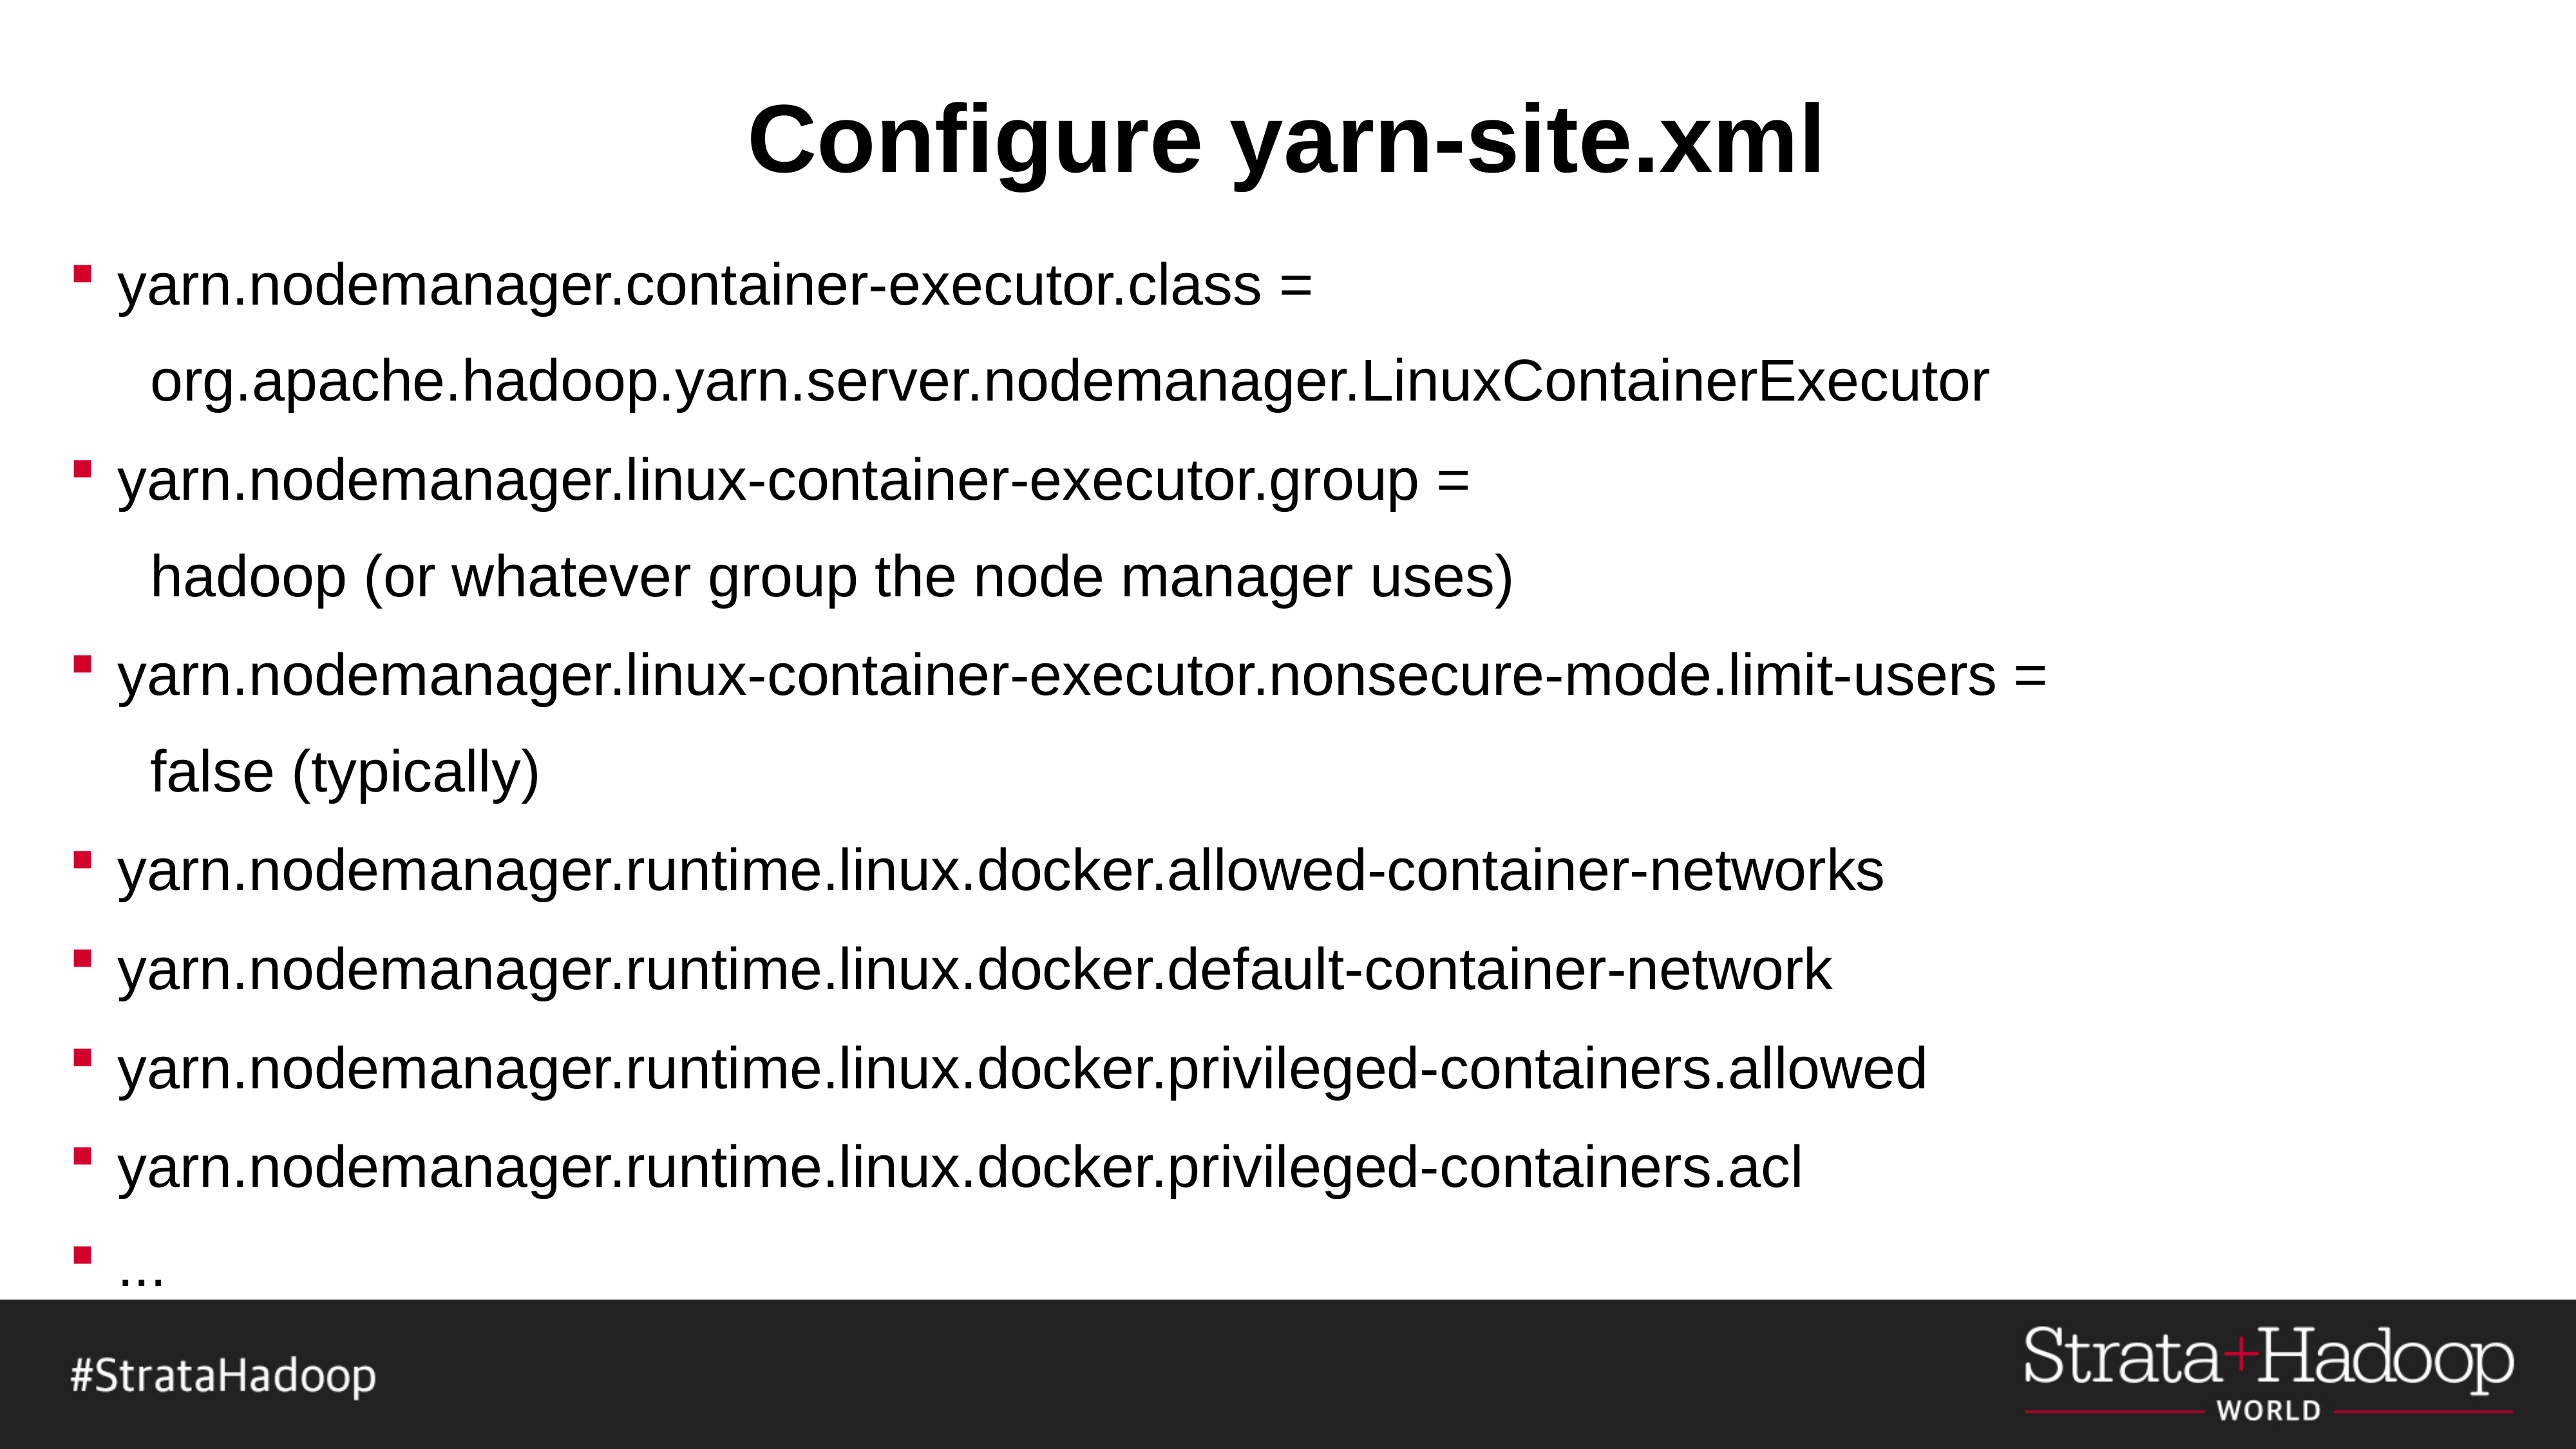

# Configure yarn-site.xml
yarn.nodemanager.container-executor.class =
org.apache.hadoop.yarn.server.nodemanager.LinuxContainerExecutor
yarn.nodemanager.linux-container-executor.group =
hadoop (or whatever group the node manager uses)
yarn.nodemanager.linux-container-executor.nonsecure-mode.limit-users =
false (typically)
yarn.nodemanager.runtime.linux.docker.allowed-container-networks
yarn.nodemanager.runtime.linux.docker.default-container-network
yarn.nodemanager.runtime.linux.docker.privileged-containers.allowed
yarn.nodemanager.runtime.linux.docker.privileged-containers.acl
...